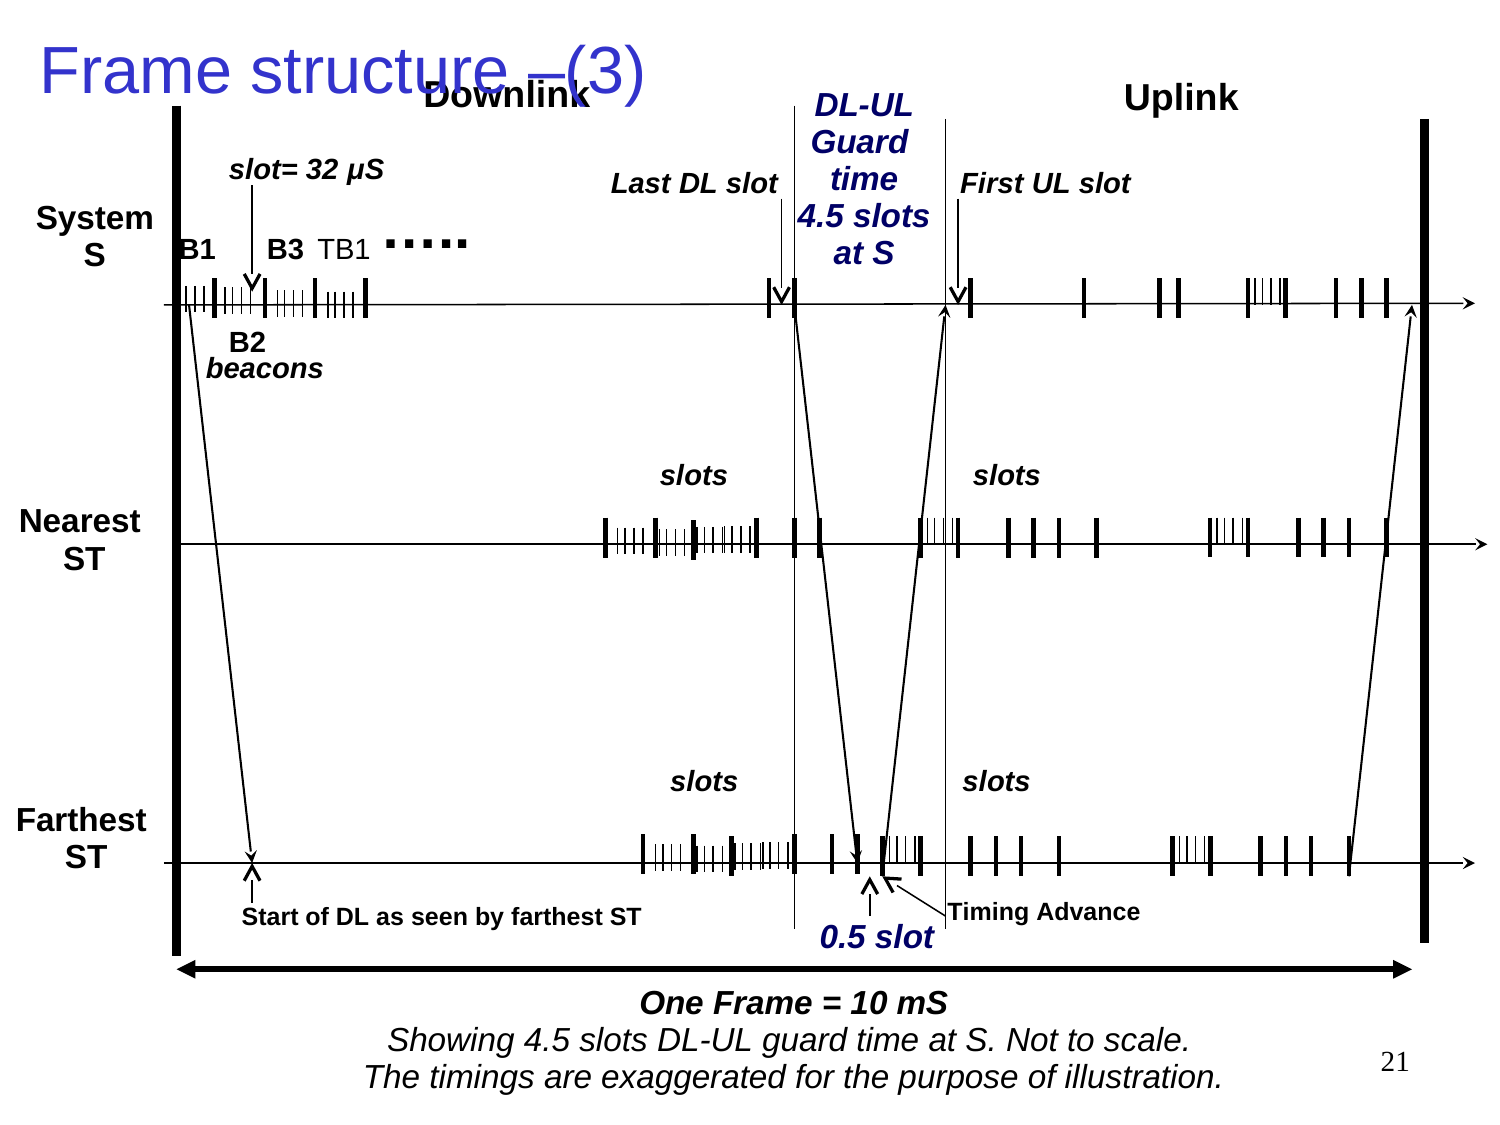

Frame structure –(3)
Downlink
Uplink
DL-UL
Guard
time
4.5 slots
at S
slot= 32 μS
Last DL slot
First UL slot
…..
System
S
B1
B3
TB1
B2
beacons
slots
slots
Nearest
 ST
slots
slots
Timing Advance
Start of DL as seen by farthest ST
0.5 slot
One Frame = 10 mS
Showing 4.5 slots DL-UL guard time at S. Not to scale.
The timings are exaggerated for the purpose of illustration.
Farthest
 ST
21